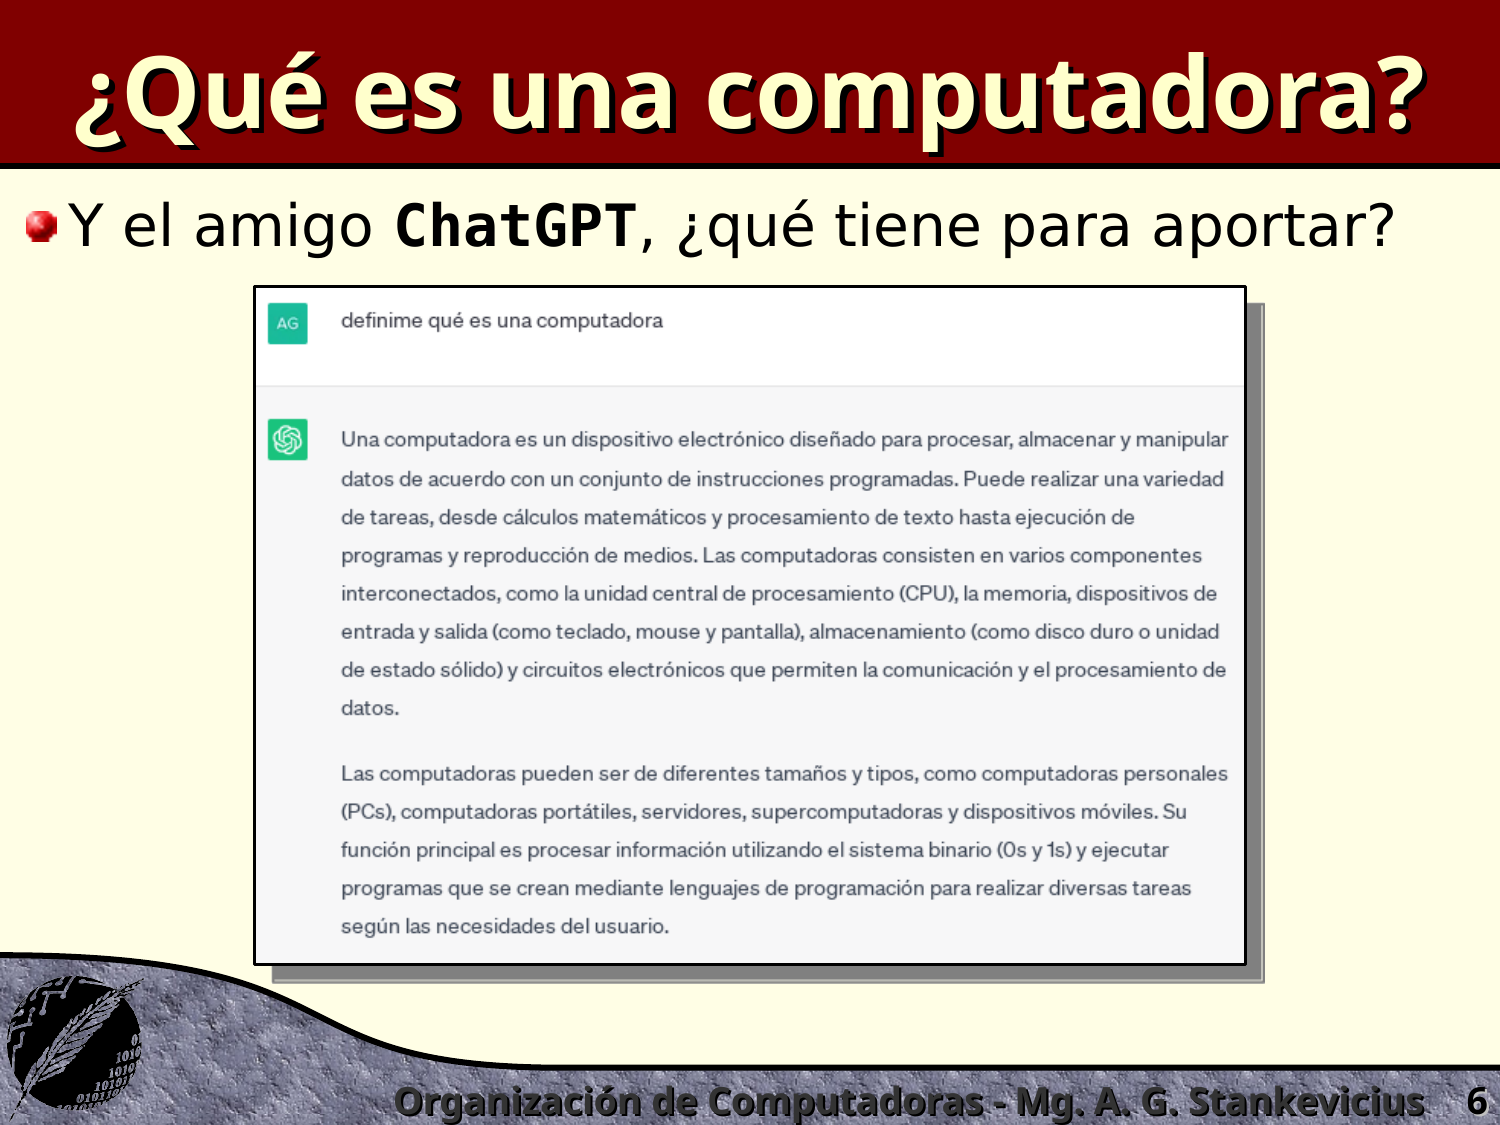

# ¿Qué es una computadora?
Y el amigo ChatGPT, ¿qué tiene para aportar?
6